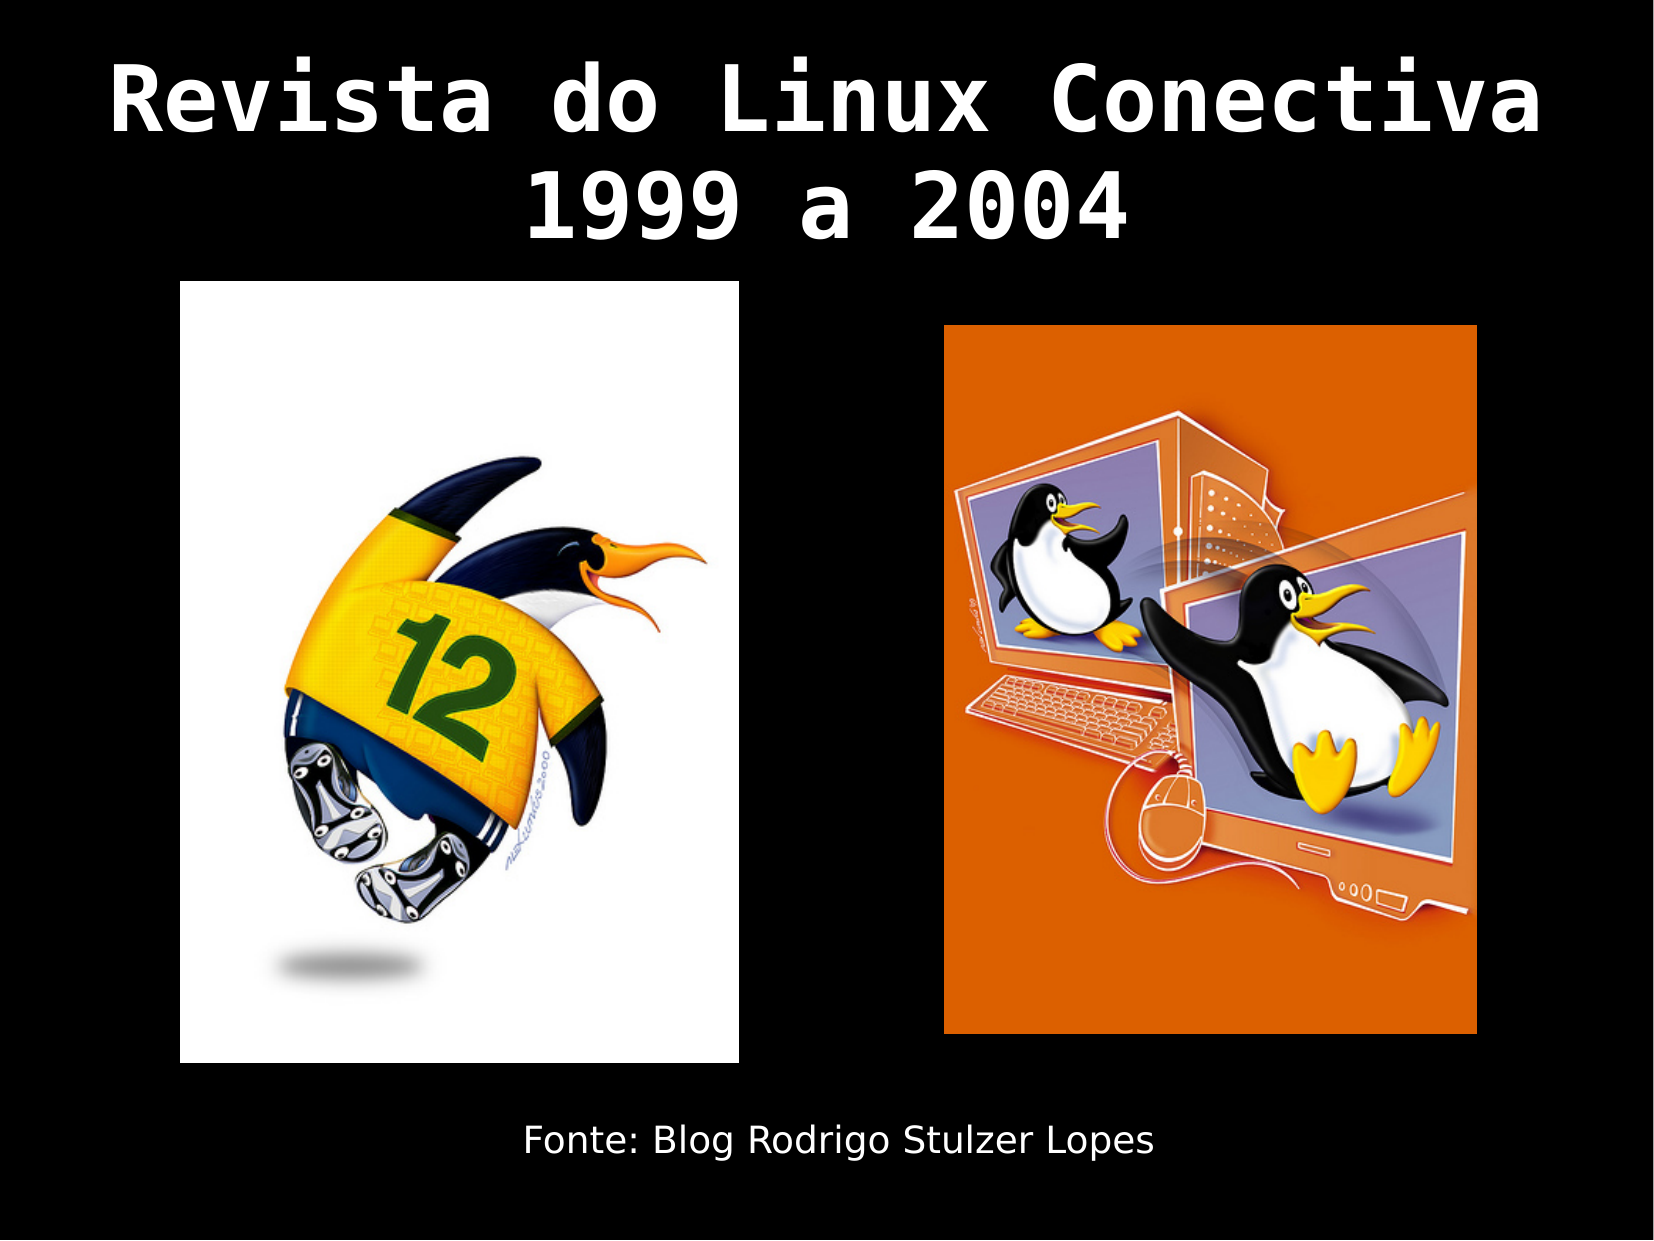

# Revista do Linux Conectiva 1999 a 2004
Fonte: Blog Rodrigo Stulzer Lopes